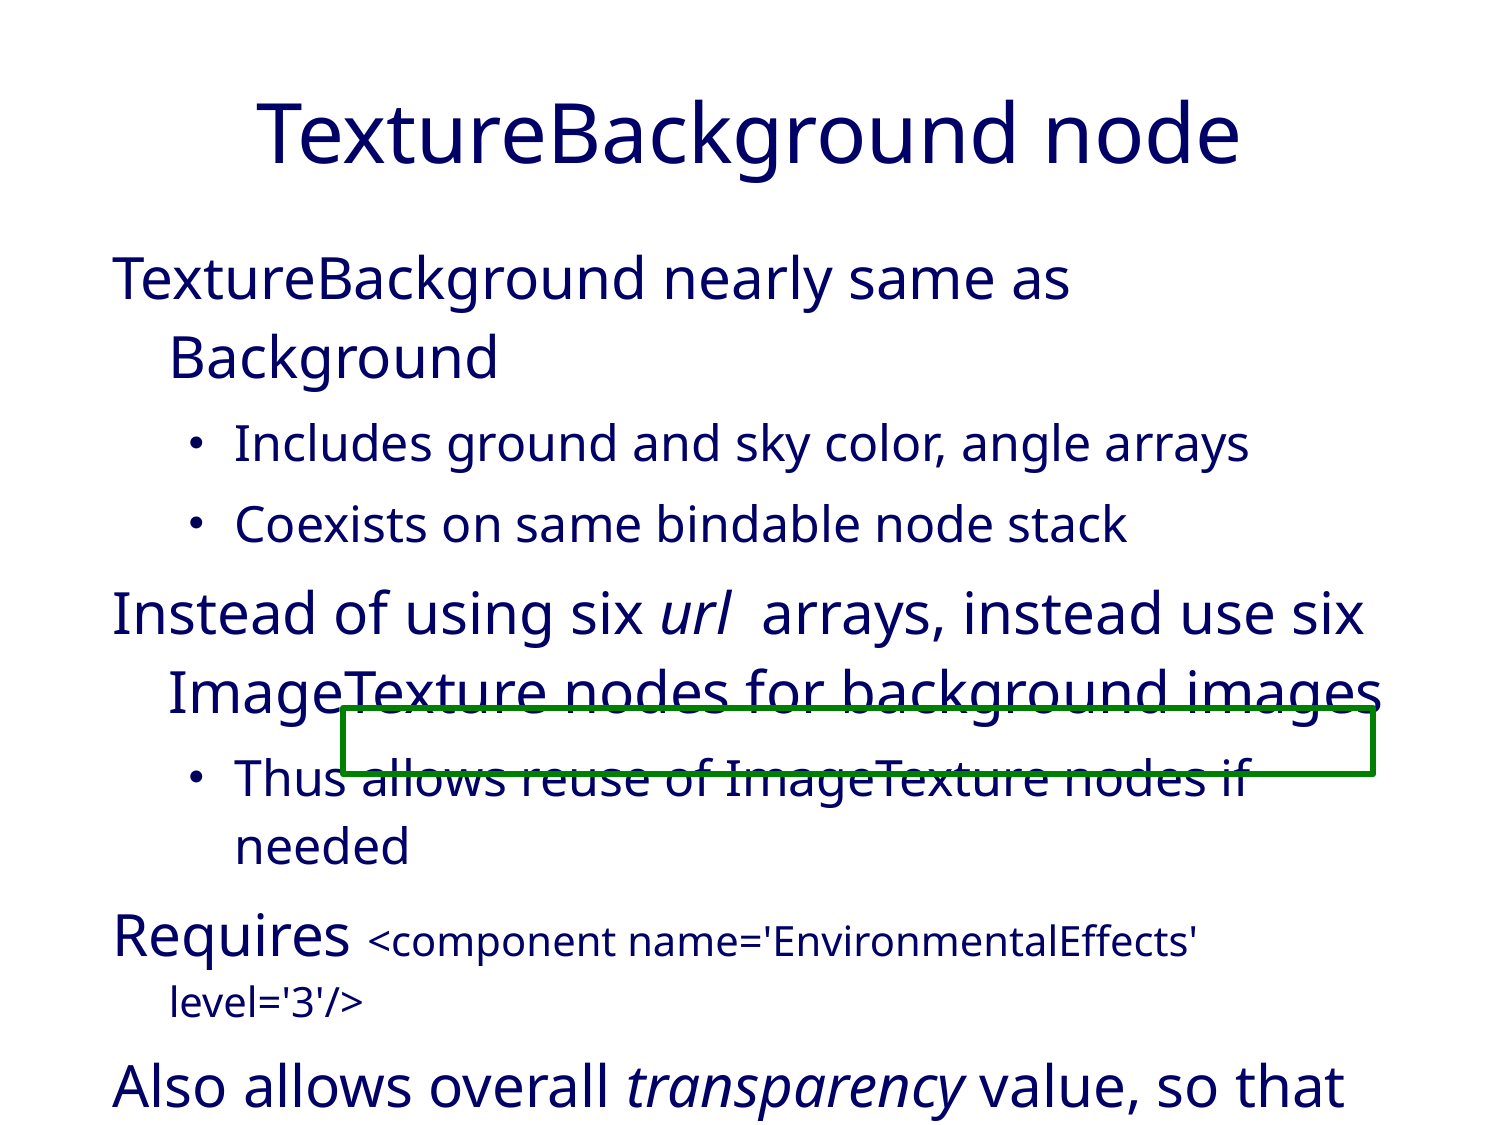

# TextureBackground node
TextureBackground nearly same as Background
Includes ground and sky color, angle arrays
Coexists on same bindable node stack
Instead of using six url arrays, instead use six ImageTexture nodes for background images
Thus allows reuse of ImageTexture nodes if needed
Requires <component name='EnvironmentalEffects' level='3'/>
Also allows overall transparency value, so that anything on user's desktop or behind browser can be seen behind objects in the scene
Might be a useful specialty display technique